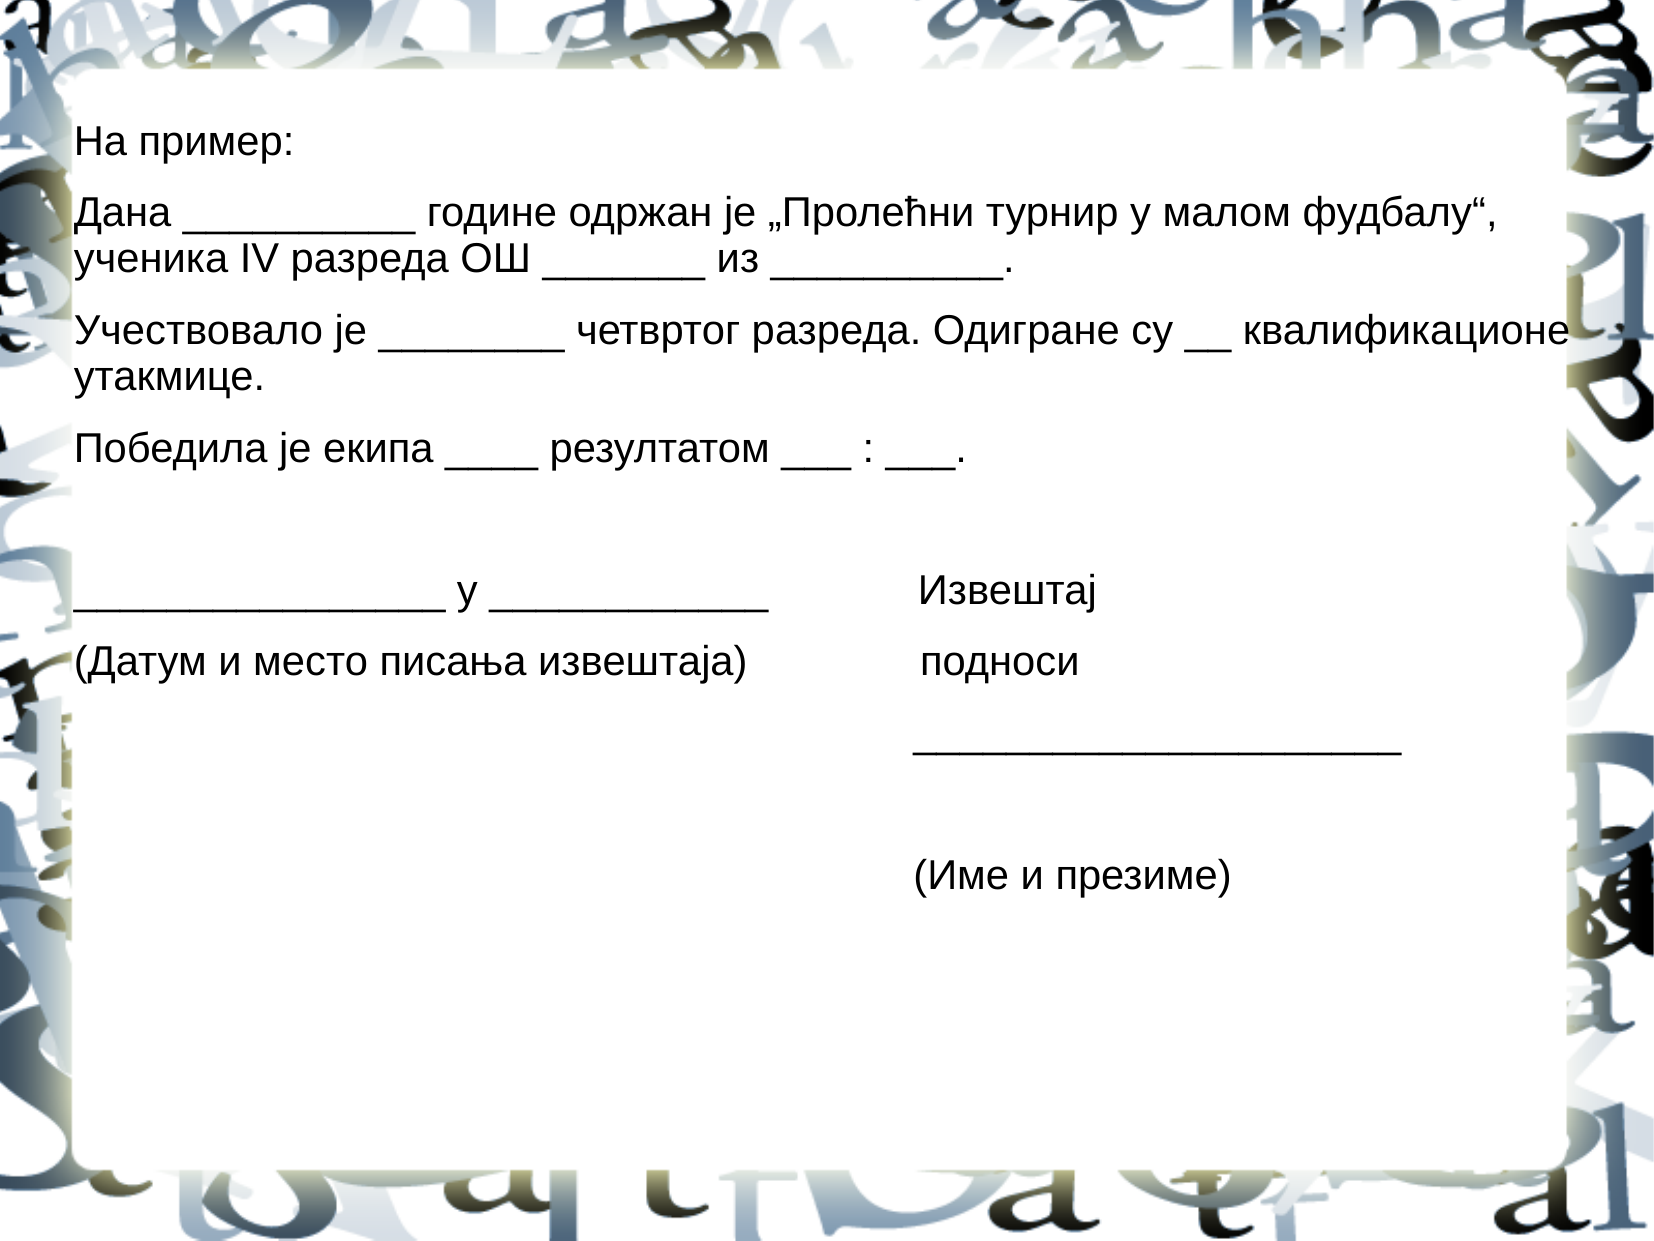

На пример:
Дана __________ године одржан је „Пролећни турнир у малом фудбалу“, ученика IV разреда ОШ _______ из __________.
Учествовало је ________ четвртог разреда. Одигране су __ квалификационе утакмице.
Победила је екипа ____ резултатом ___ : ___.
________________ у ____________ Извештај
(Датум и место писања извештаја) подноси
 _____________________
 (Име и презиме)